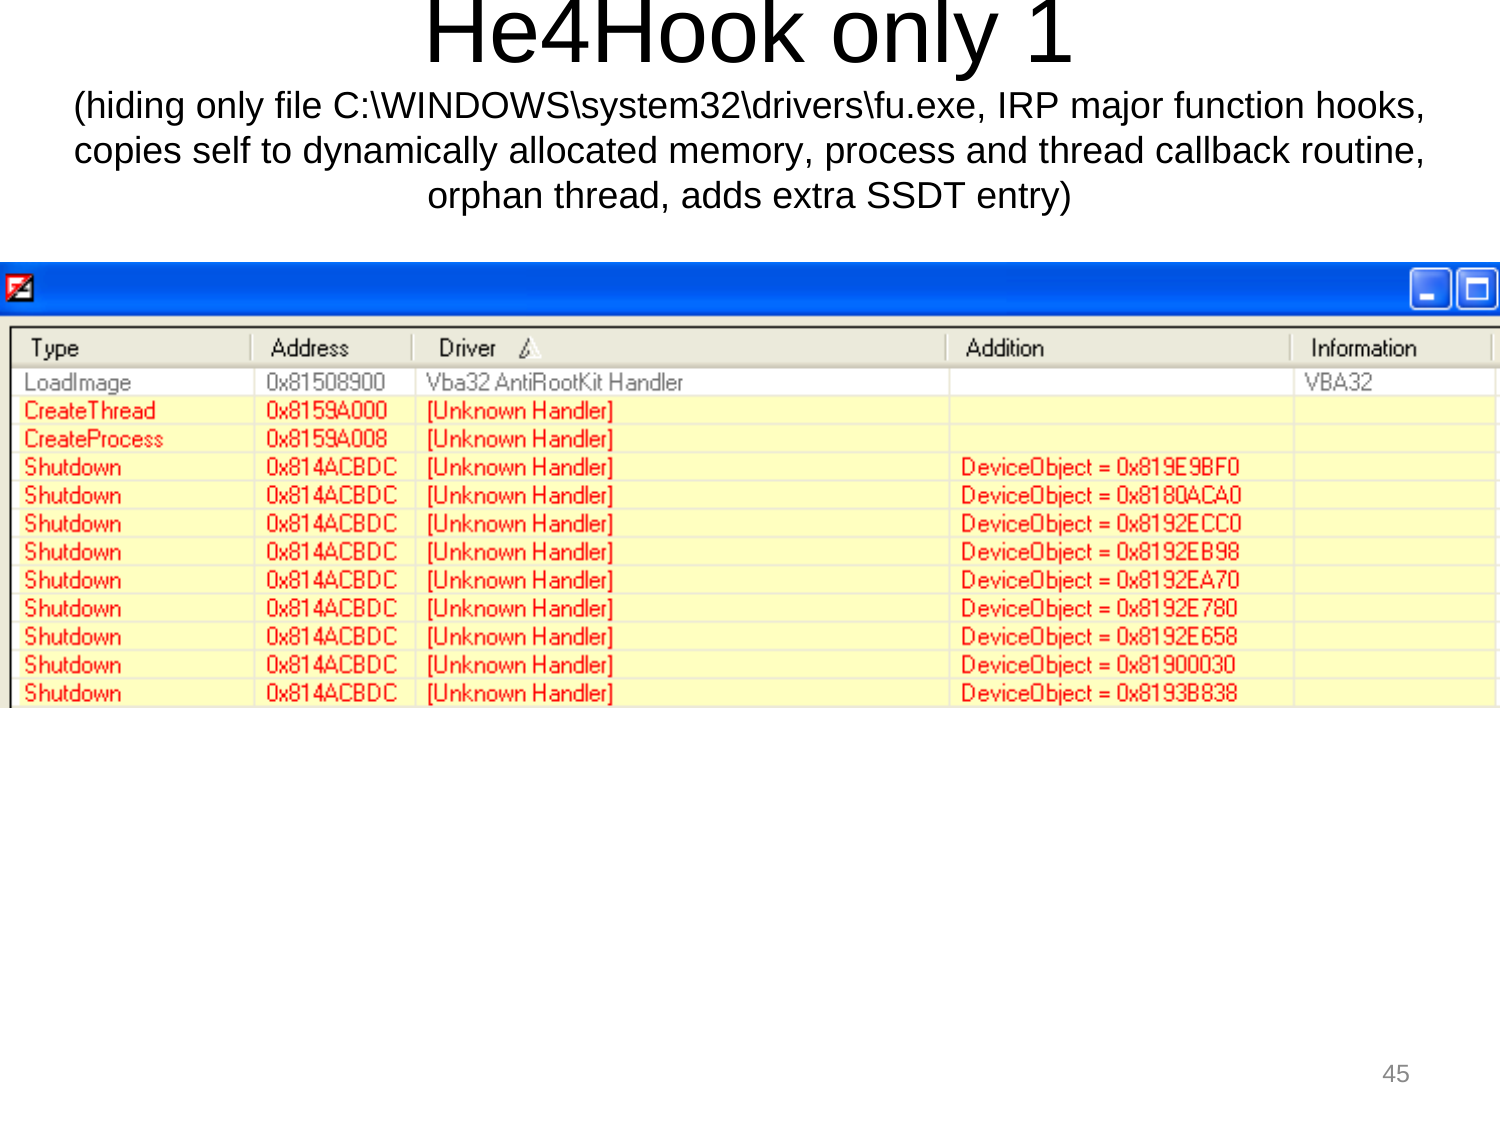

# He4Hook only 1 (hiding only file C:\WINDOWS\system32\drivers\fu.exe, IRP major function hooks, copies self to dynamically allocated memory, process and thread callback routine, orphan thread, adds extra SSDT entry)